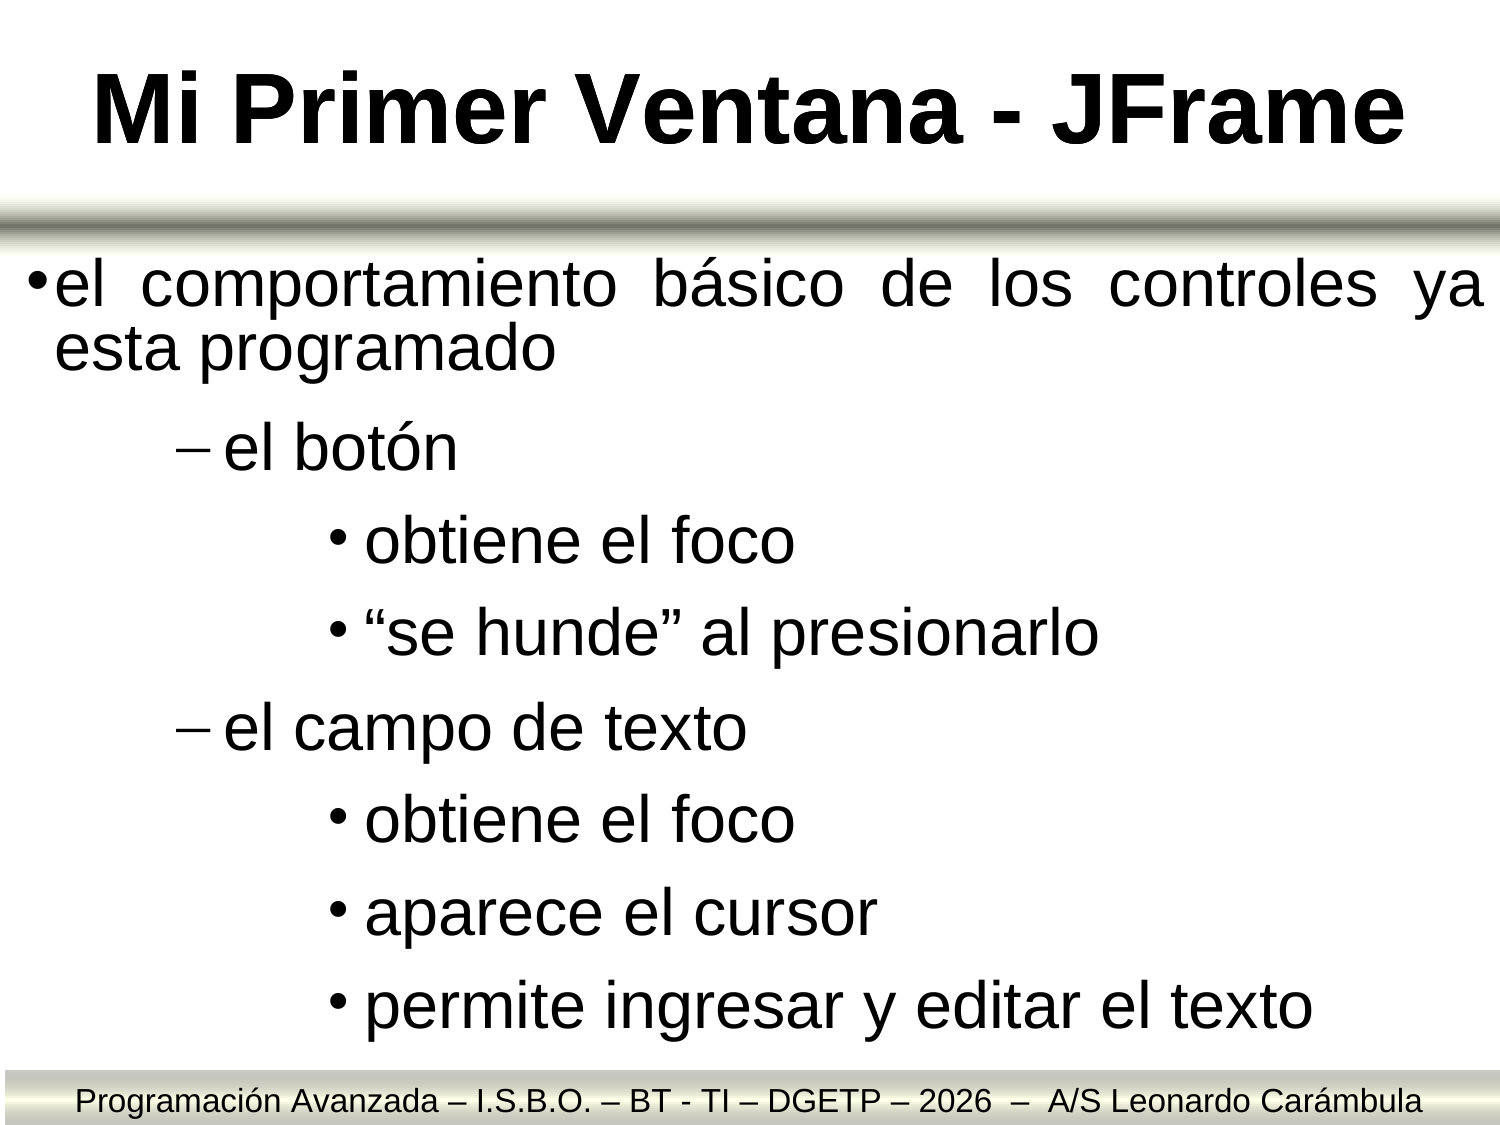

Mi Primer Ventana - JFrame
Mi Primer Ventana - JFrame
# el comportamiento básico de los controles ya esta programado
el botón
obtiene el foco
“se hunde” al presionarlo
el campo de texto
obtiene el foco
aparece el cursor
permite ingresar y editar el texto